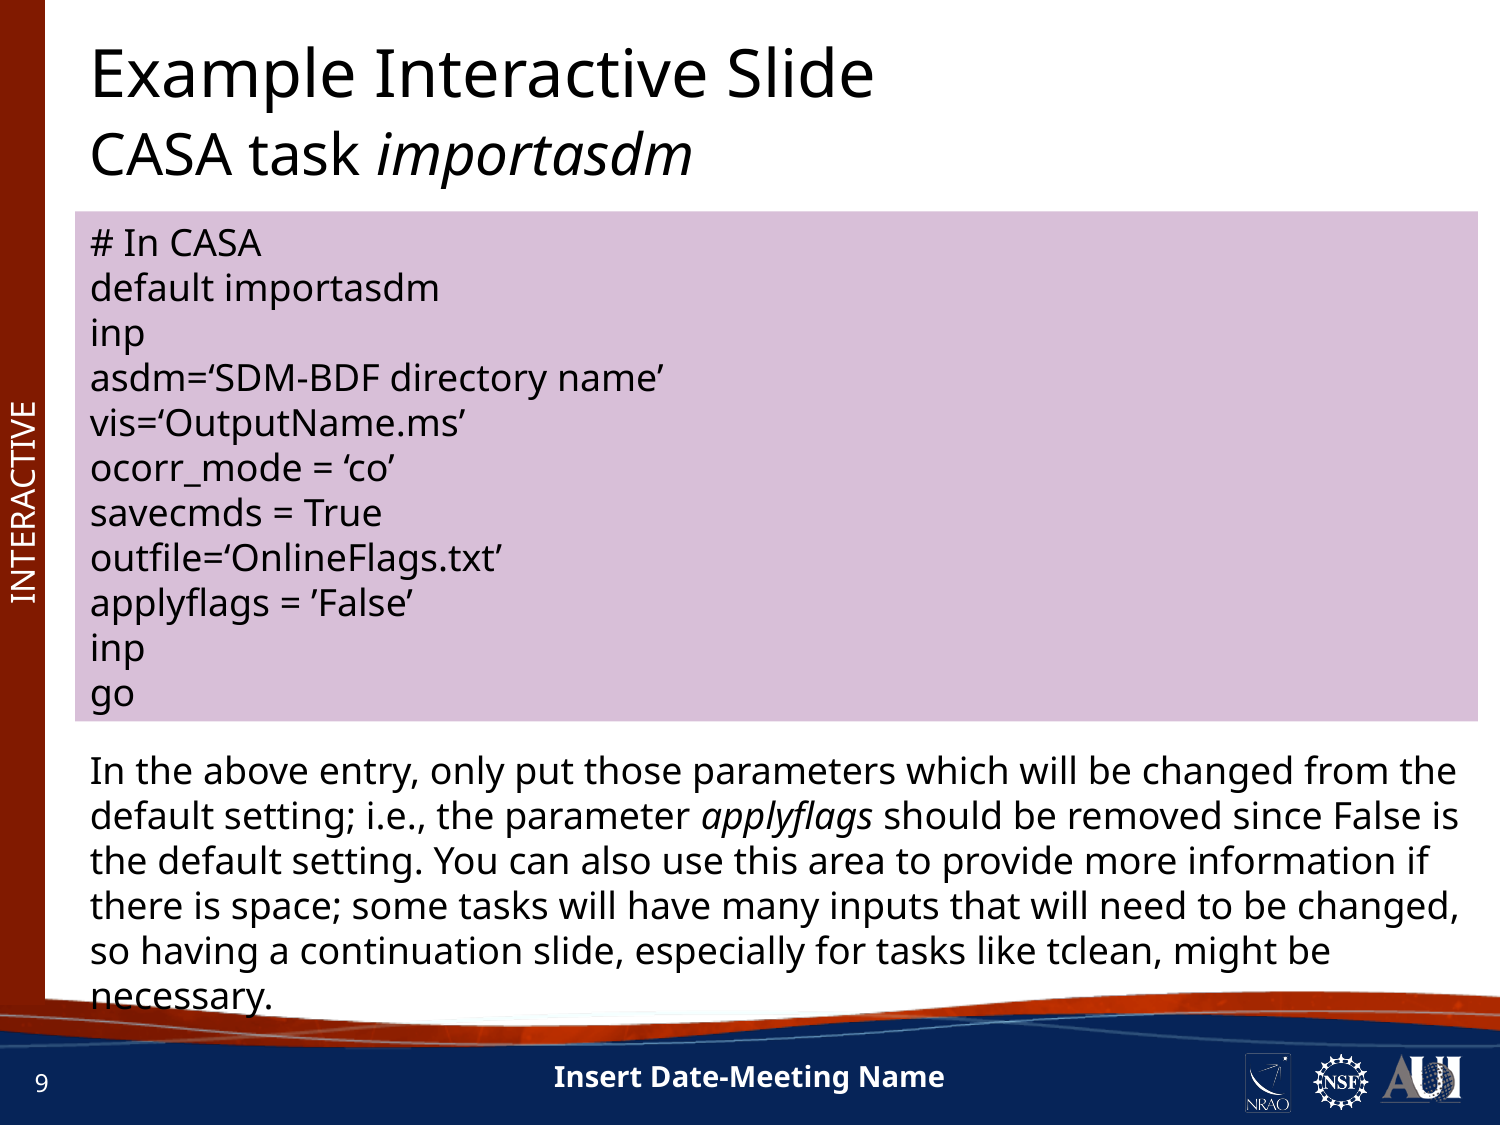

# Example Interactive Slide
CASA task importasdm
# In CASA
default importasdm
inp
asdm=‘SDM-BDF directory name’
vis=‘OutputName.ms’
ocorr_mode = ‘co’
savecmds = True
outfile=‘OnlineFlags.txt’
applyflags = ’False’
inp
go
INTERACTIVE
In the above entry, only put those parameters which will be changed from the default setting; i.e., the parameter applyflags should be removed since False is the default setting. You can also use this area to provide more information if there is space; some tasks will have many inputs that will need to be changed, so having a continuation slide, especially for tasks like tclean, might be necessary.